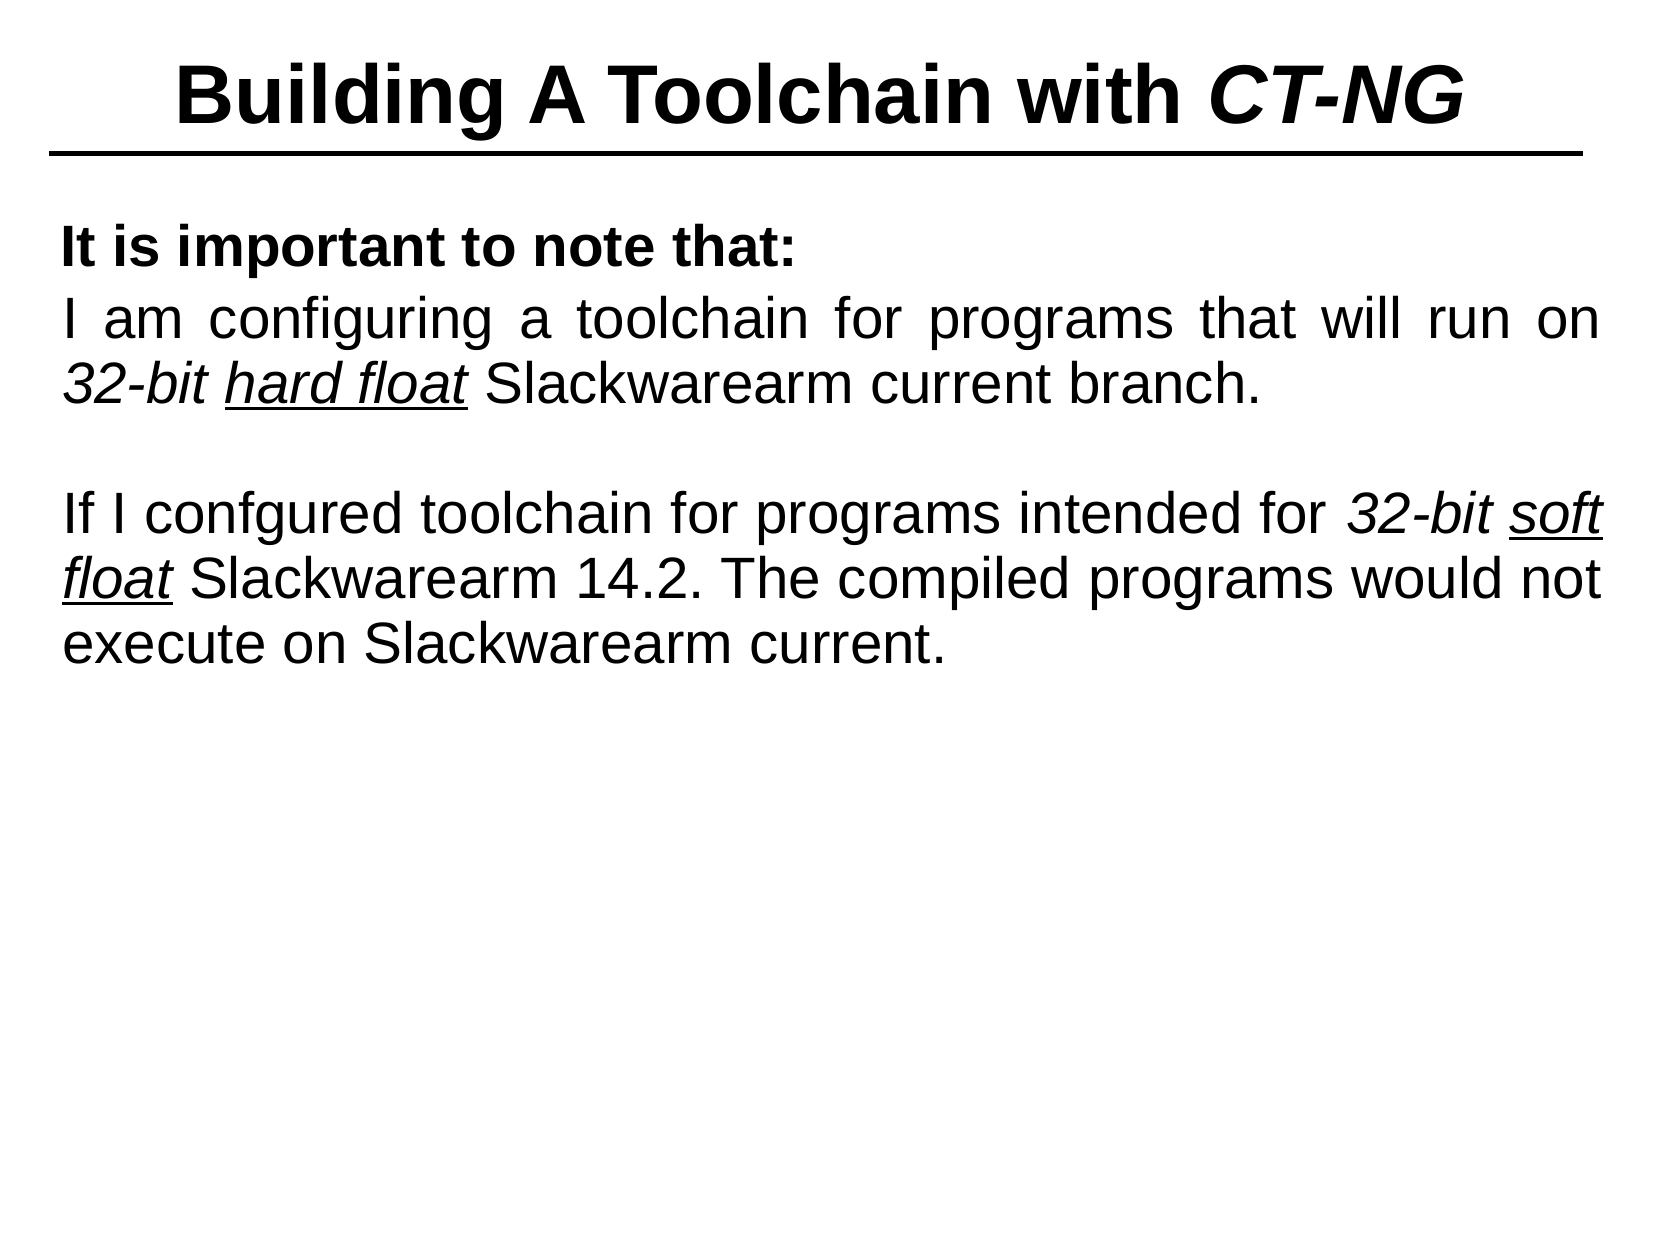

Building A Toolchain with CT-NG
It is important to note that:
I am configuring a toolchain for programs that will run on 32-bit hard float Slackwarearm current branch.
If I confgured toolchain for programs intended for 32-bit soft float Slackwarearm 14.2. The compiled programs would not execute on Slackwarearm current.